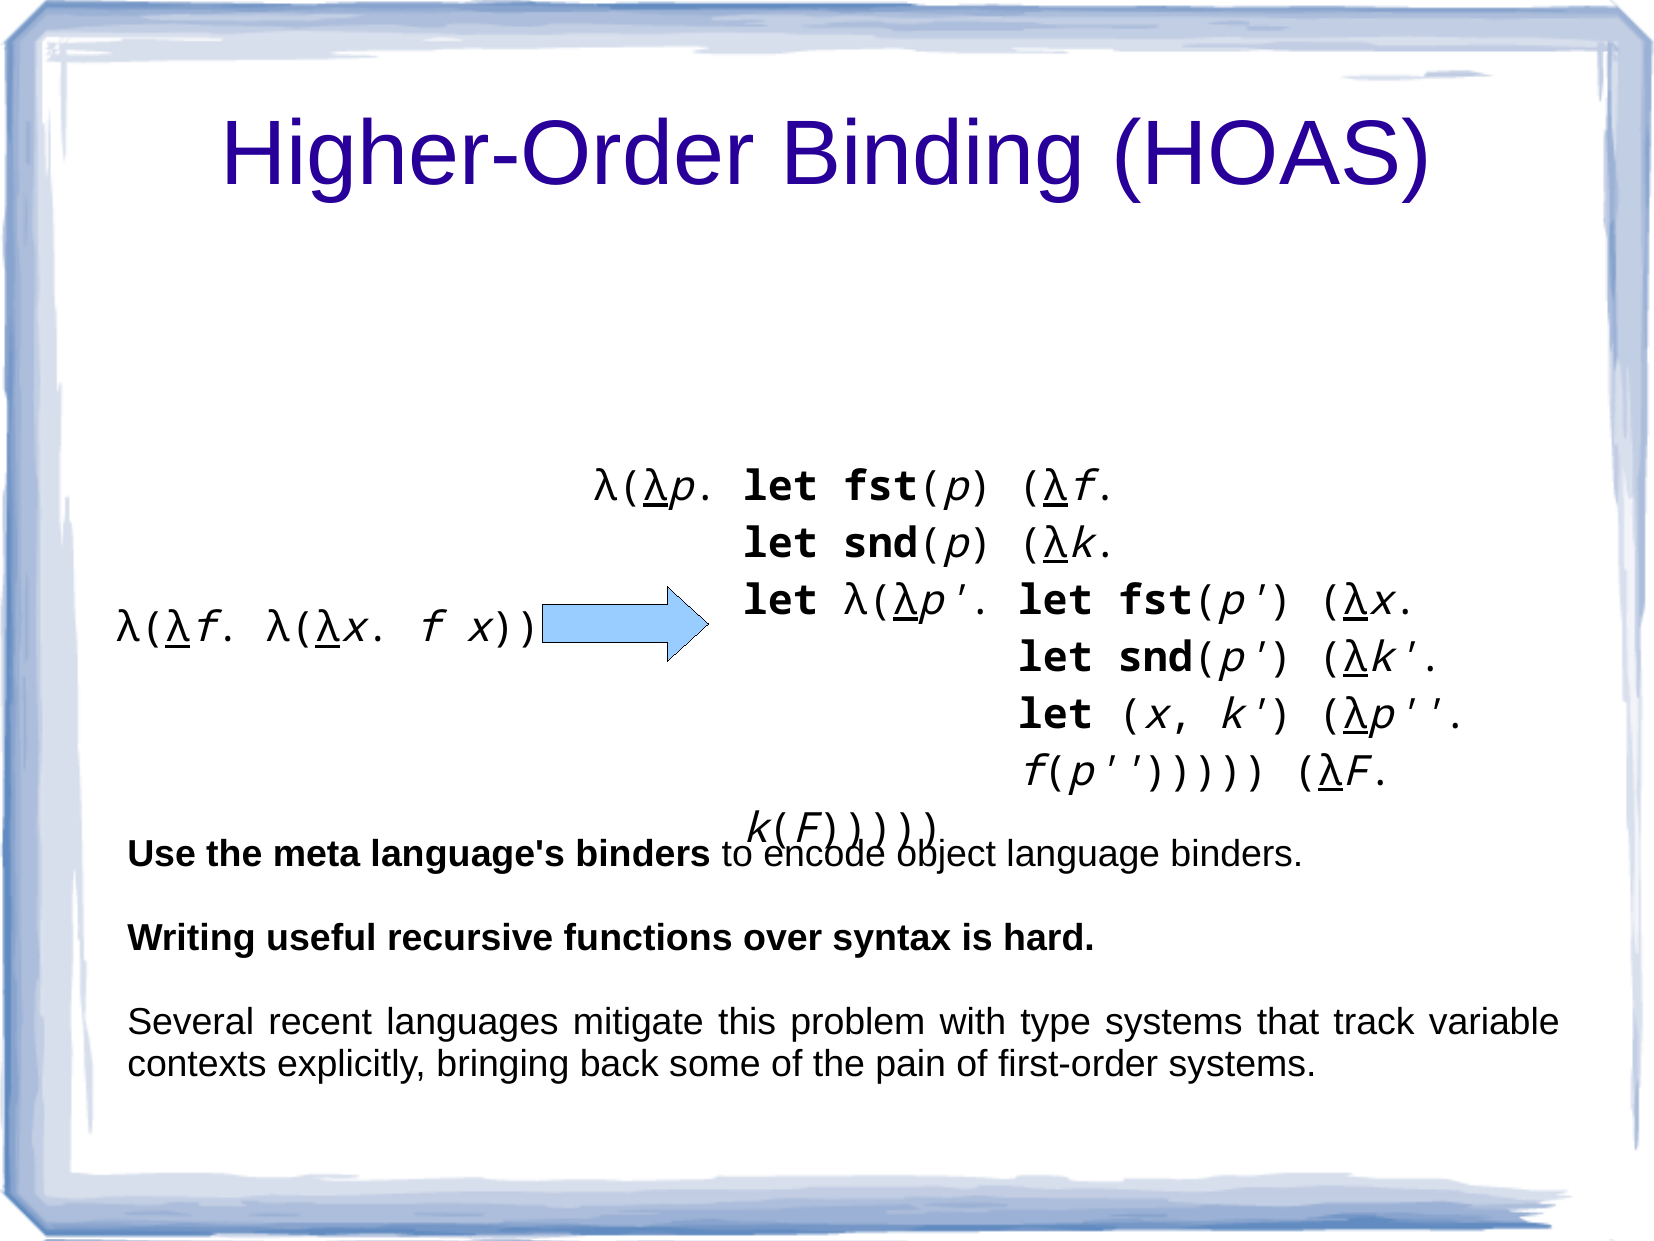

# Higher-Order Binding (HOAS)
λ(λp. let fst(p) (λf.
 let snd(p) (λk.
 let λ(λp'. let fst(p') (λx.
 let snd(p') (λk'.
 let (x, k') (λp''.
 f(p''))))) (λF.
 k(F)))))
λ(λf. λ(λx. f x))
Use the meta language's binders to encode object language binders.
Writing useful recursive functions over syntax is hard.
Several recent languages mitigate this problem with type systems that track variable contexts explicitly, bringing back some of the pain of first-order systems.